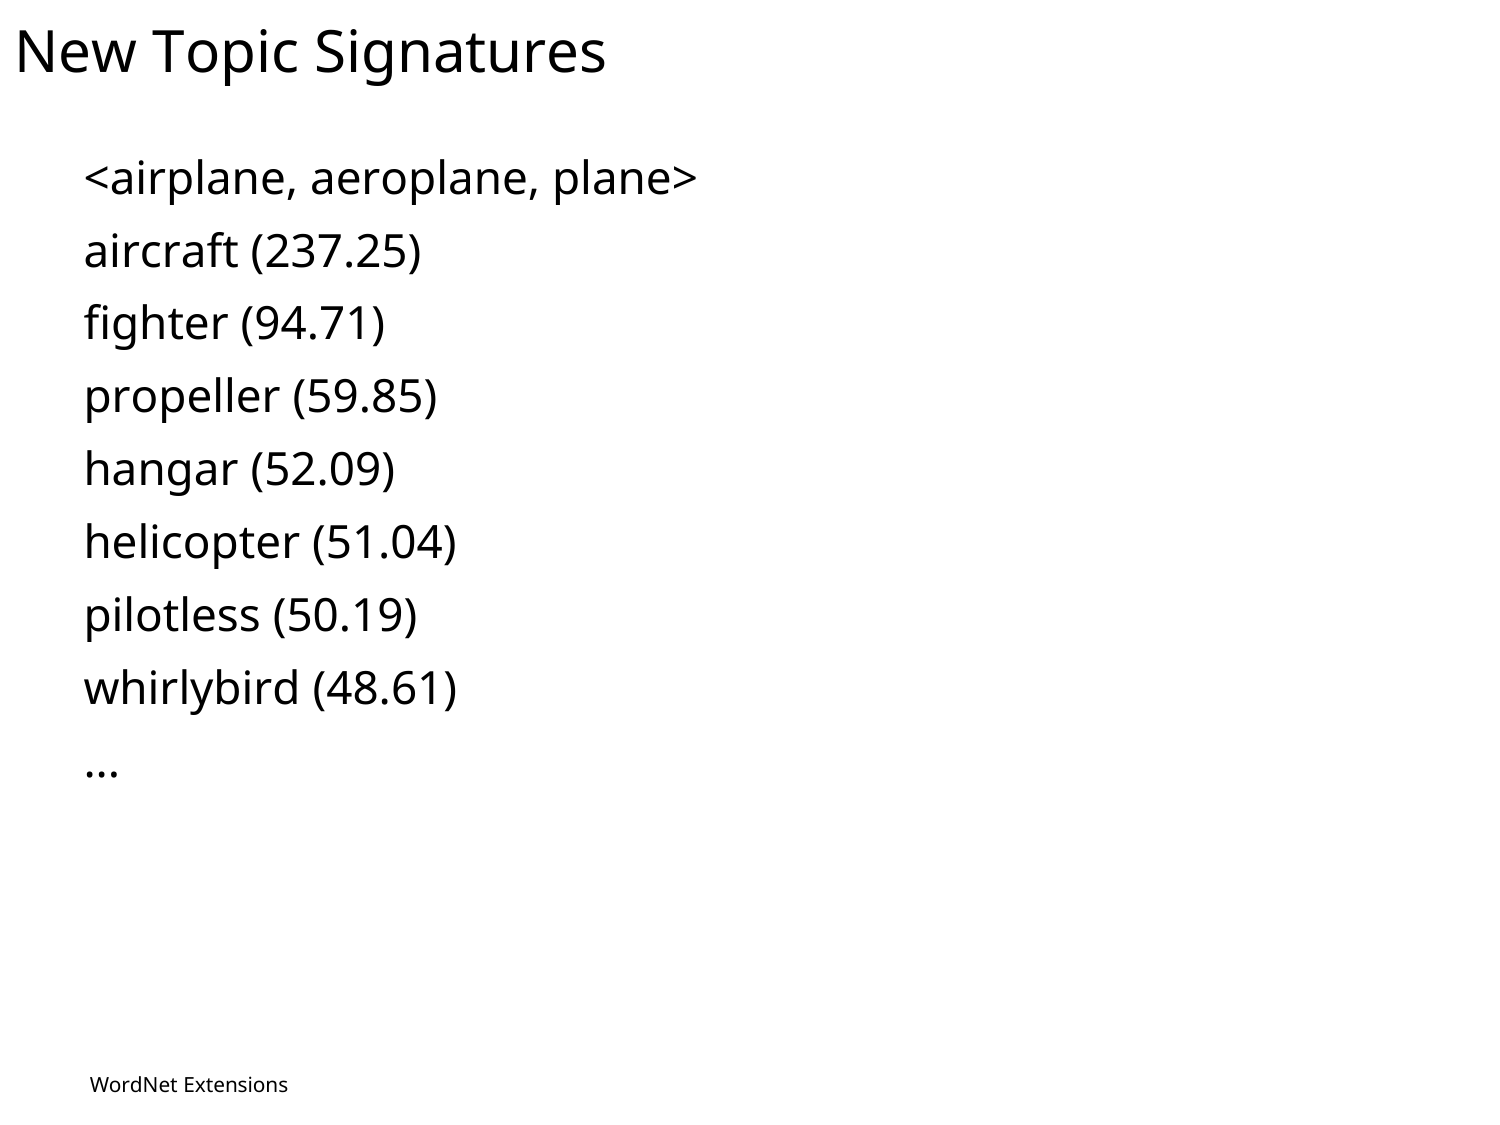

# New Topic Signatures
<airplane, aeroplane, plane>
aircraft (237.25)
fighter (94.71)
propeller (59.85)
hangar (52.09)
helicopter (51.04)
pilotless (50.19)
whirlybird (48.61)
...